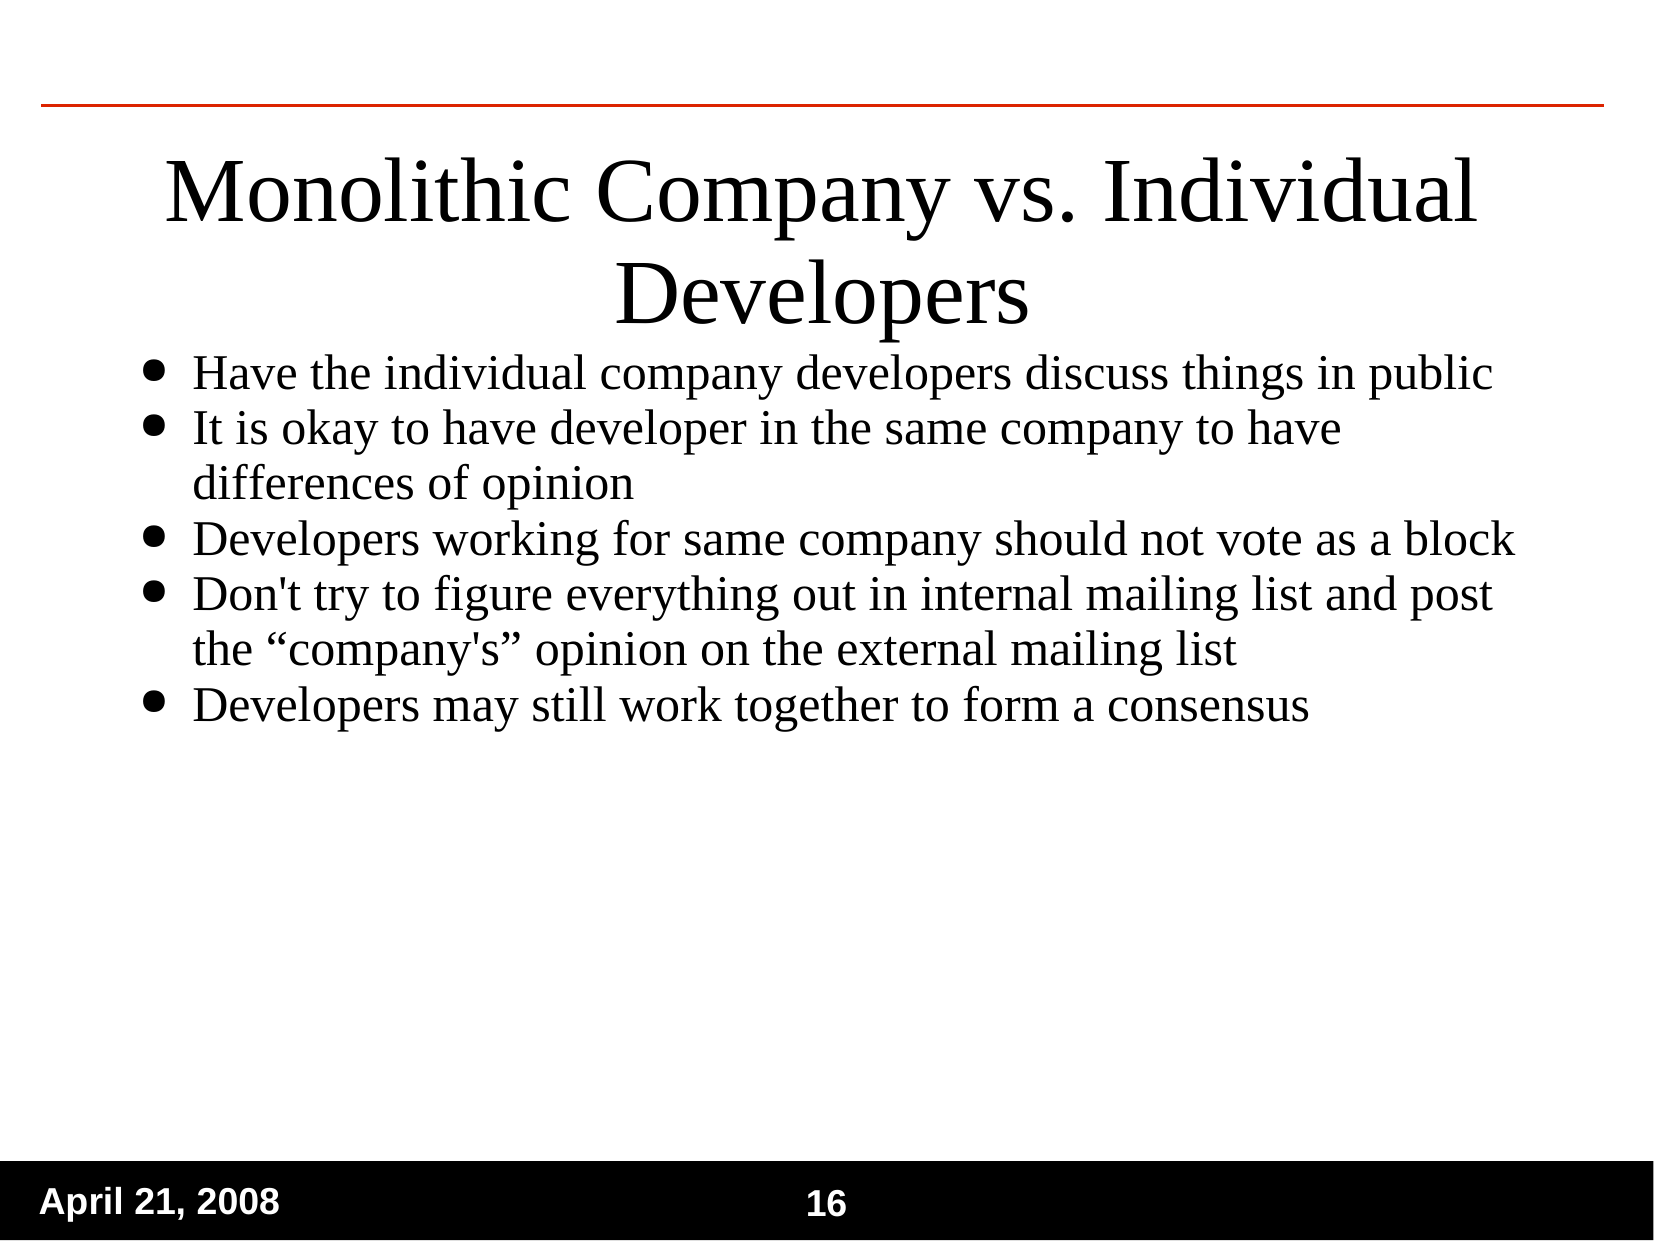

# Monolithic Company vs. Individual Developers
Have the individual company developers discuss things in public
It is okay to have developer in the same company to have differences of opinion
Developers working for same company should not vote as a block
Don't try to figure everything out in internal mailing list and post the “company's” opinion on the external mailing list
Developers may still work together to form a consensus